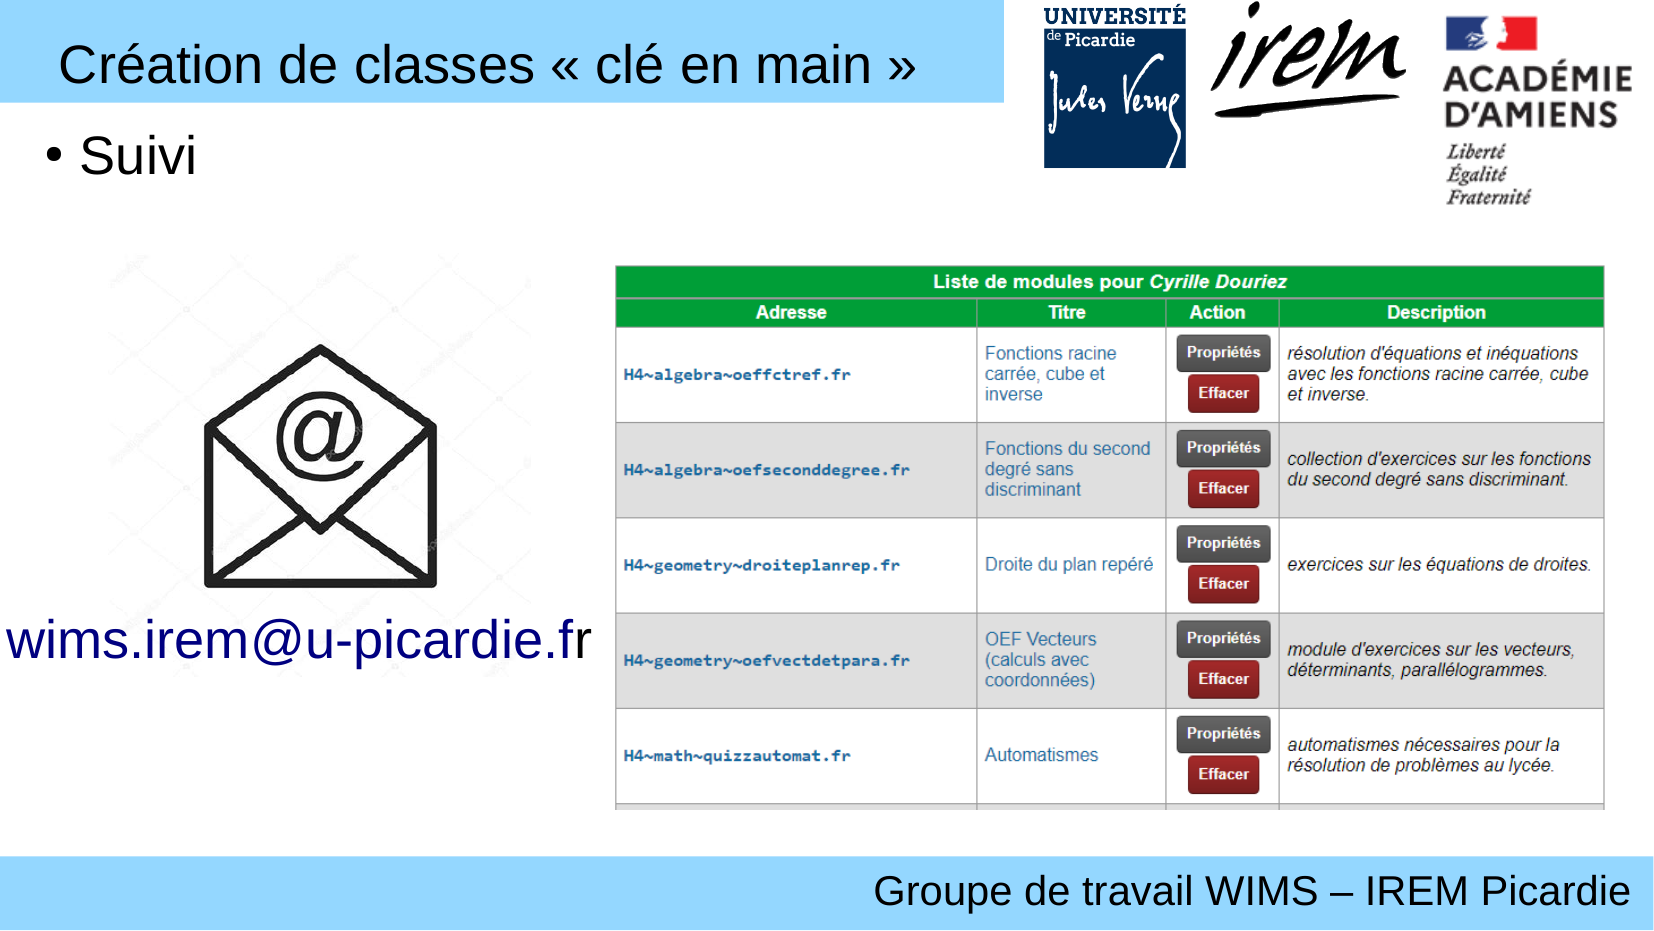

# Création de classes « clé en main »
Suivi
wims.irem@u-picardie.fr
 Groupe de travail WIMS – IREM Picardie